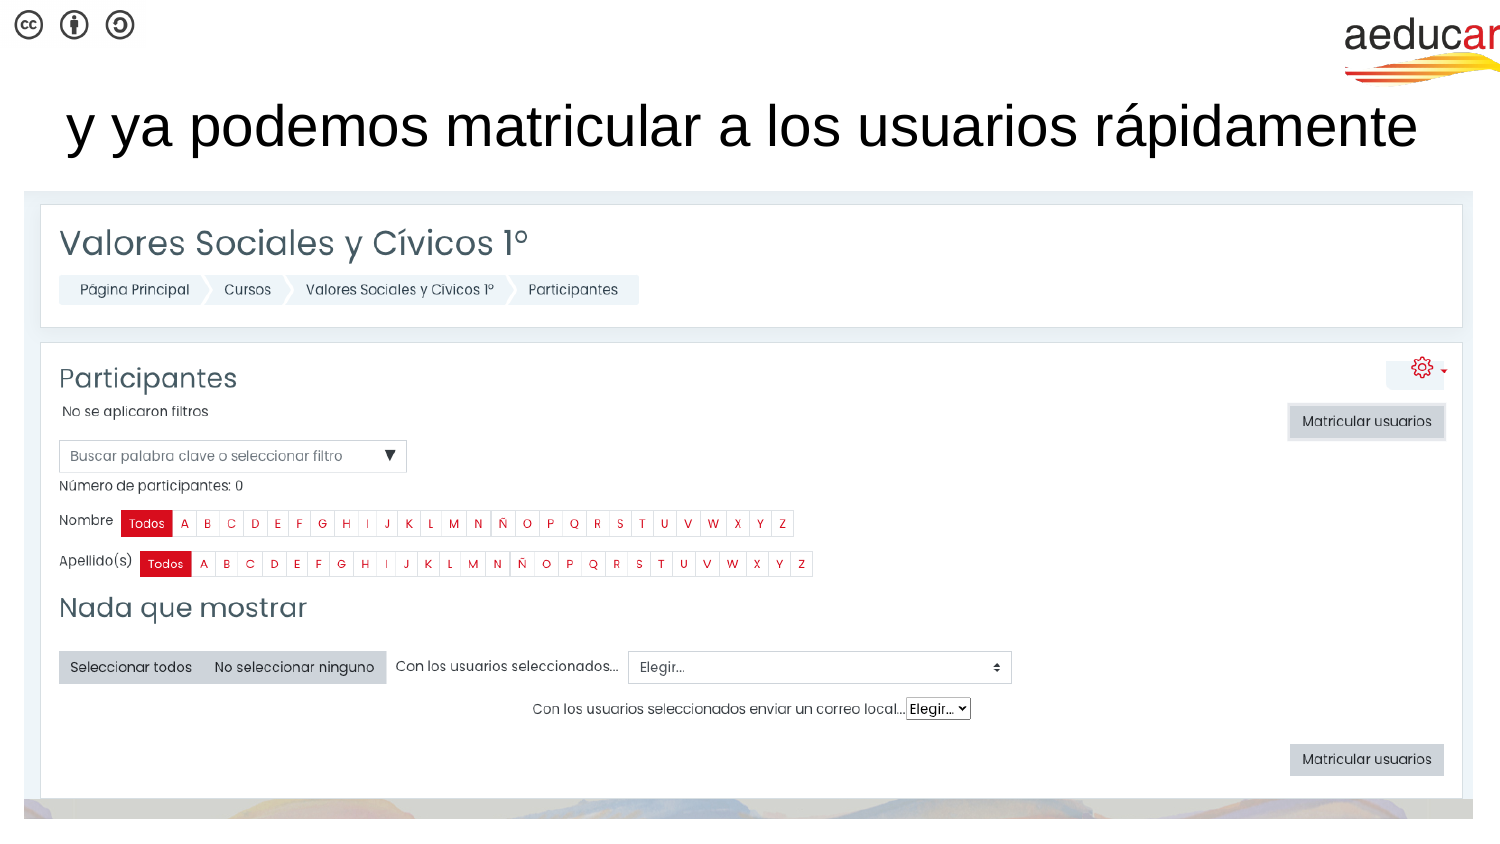

# y ya podemos matricular a los usuarios rápidamente